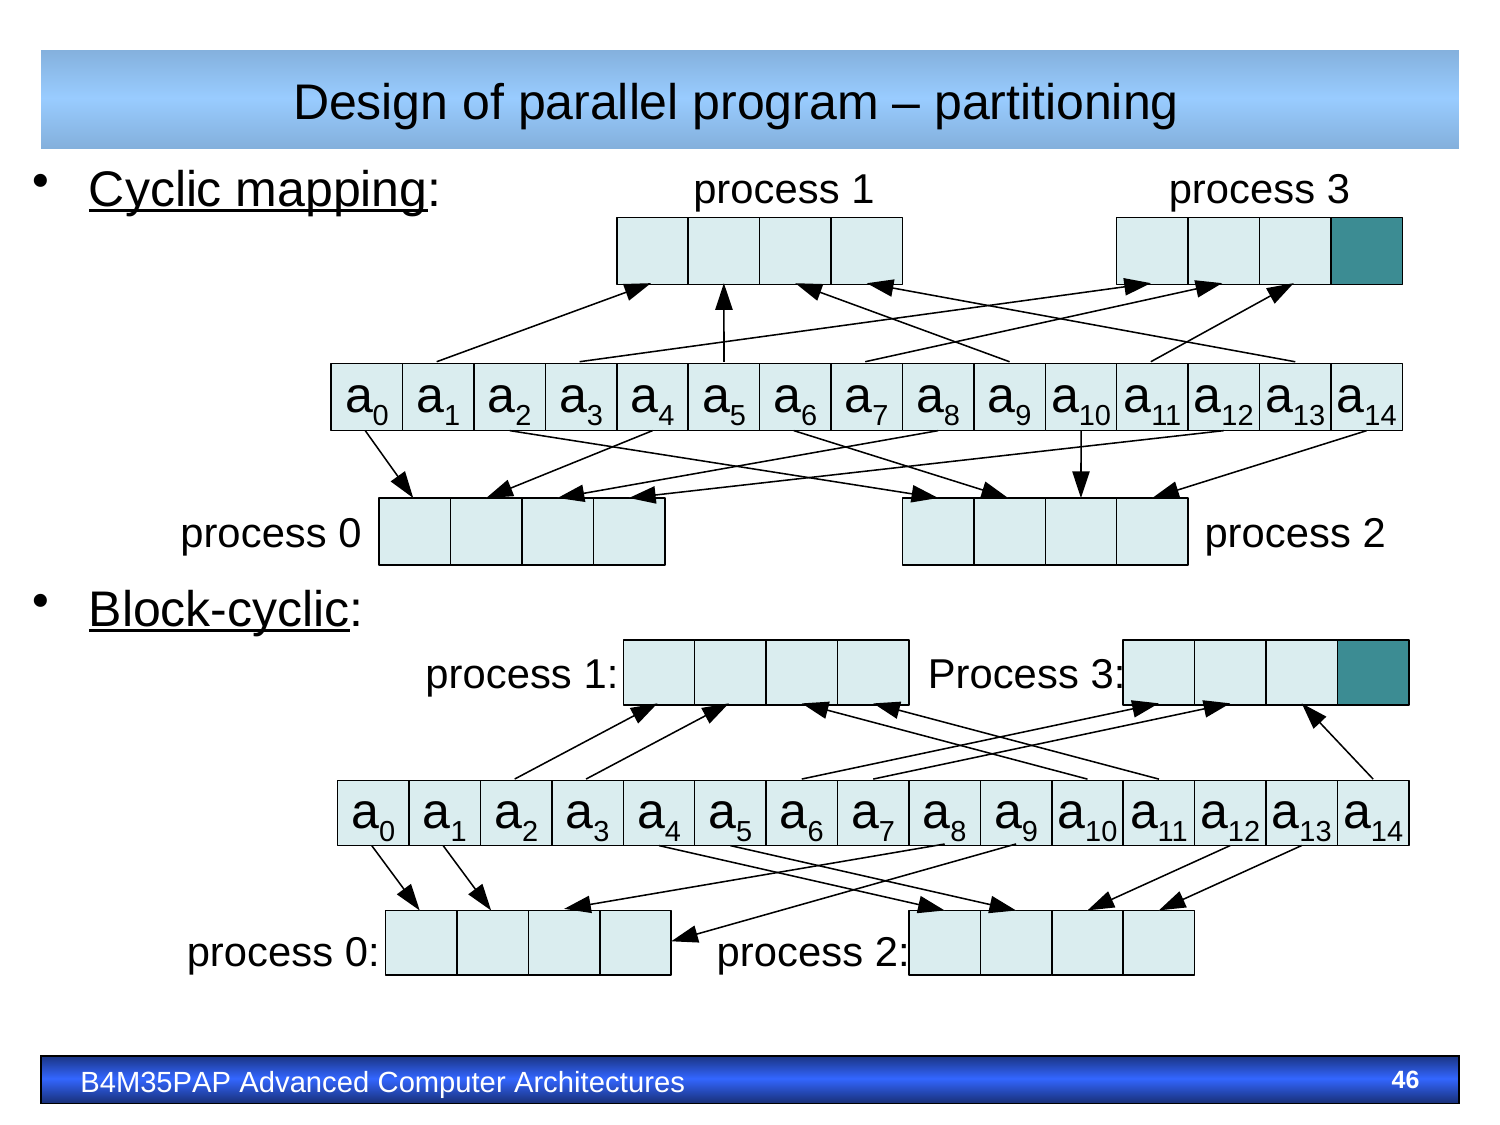

# Design of parallel program – partitioning
Cyclic mapping:
Block-cyclic:
process 1
process 3
a0
a1
a2
a3
a4
a5
a6
a7
a8
a9
a10
a11
a12
a13
a14
process 0
process 2
process 1:
Process 3:
a0
a1
a2
a3
a4
a5
a6
a7
a8
a9
a10
a11
a12
a13
a14
process 0:
process 2: